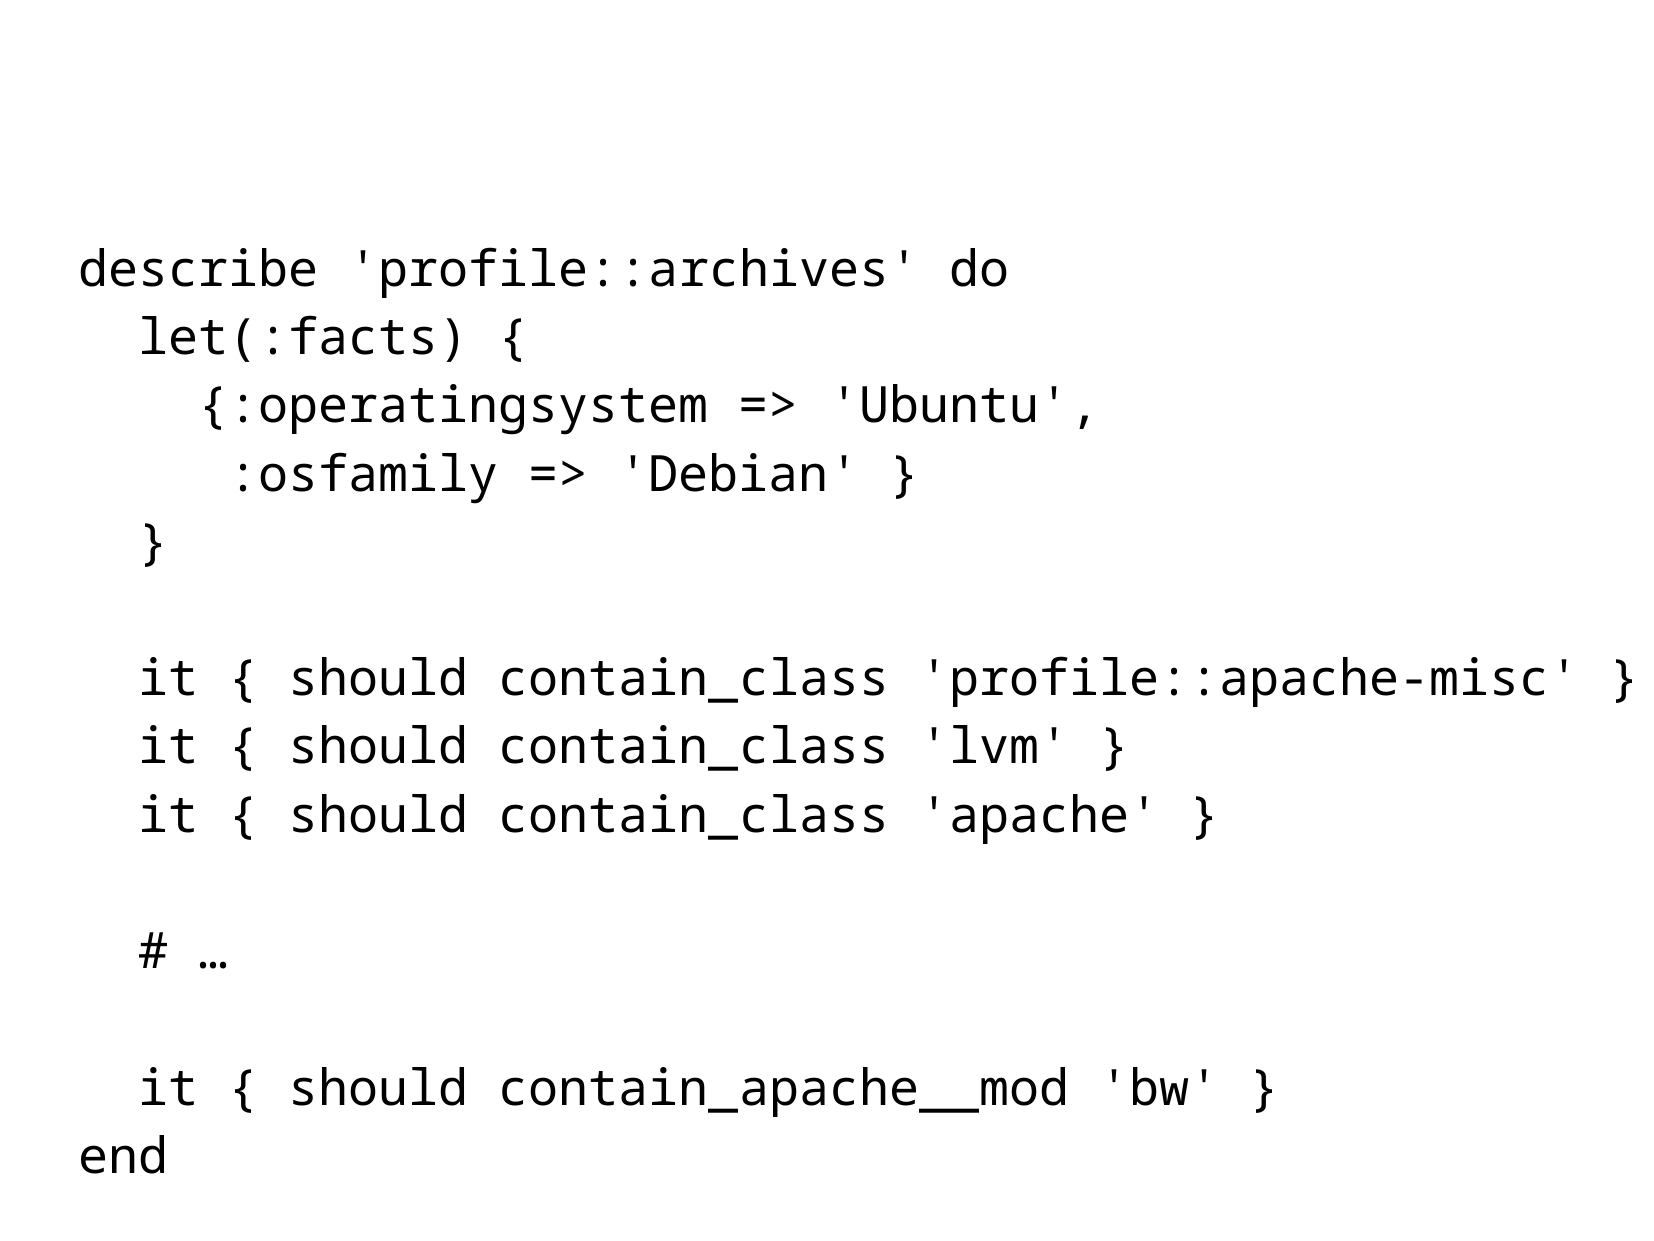

describe 'profile::archives' do
 let(:facts) {
 {:operatingsystem => 'Ubuntu',
 :osfamily => 'Debian' }
 }
 it { should contain_class 'profile::apache-misc' }
 it { should contain_class 'lvm' }
 it { should contain_class 'apache' }
 # …
 it { should contain_apache__mod 'bw' }
end